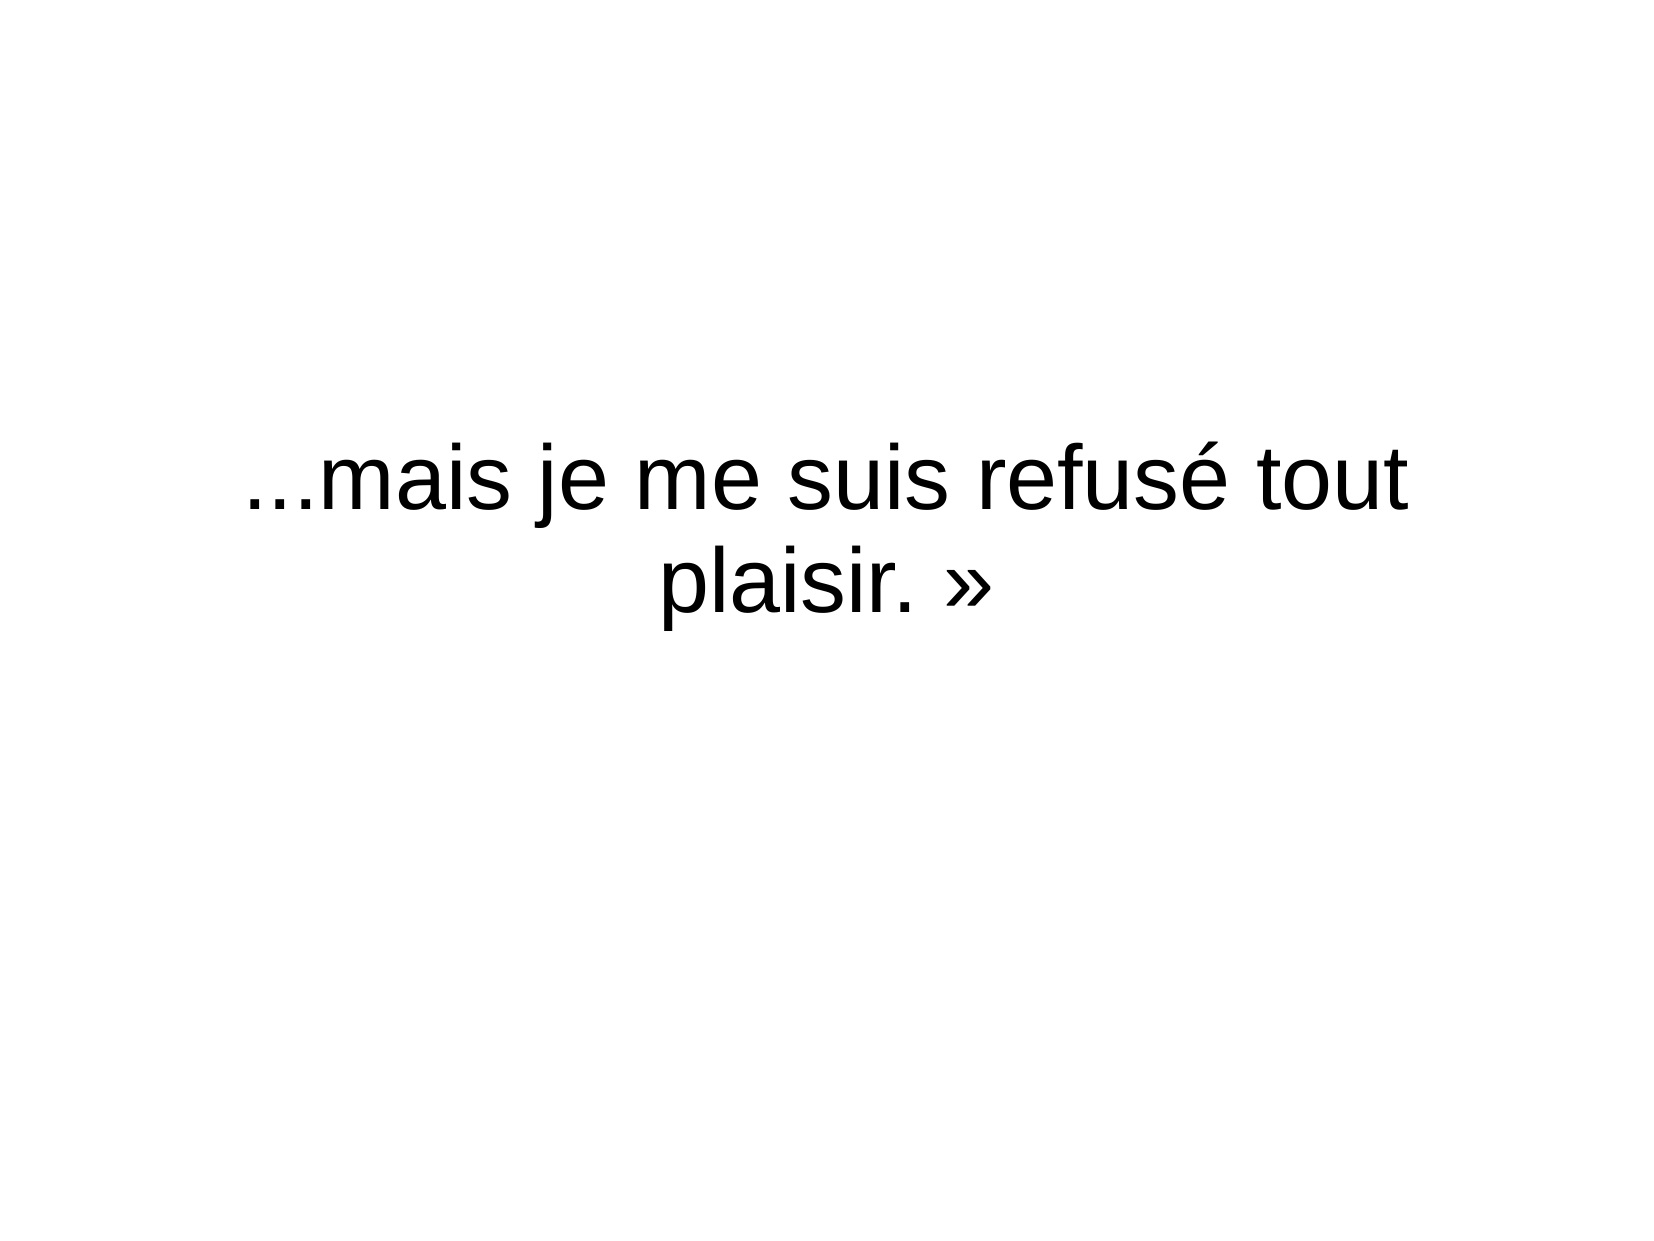

# ...mais je me suis refusé tout plaisir. »